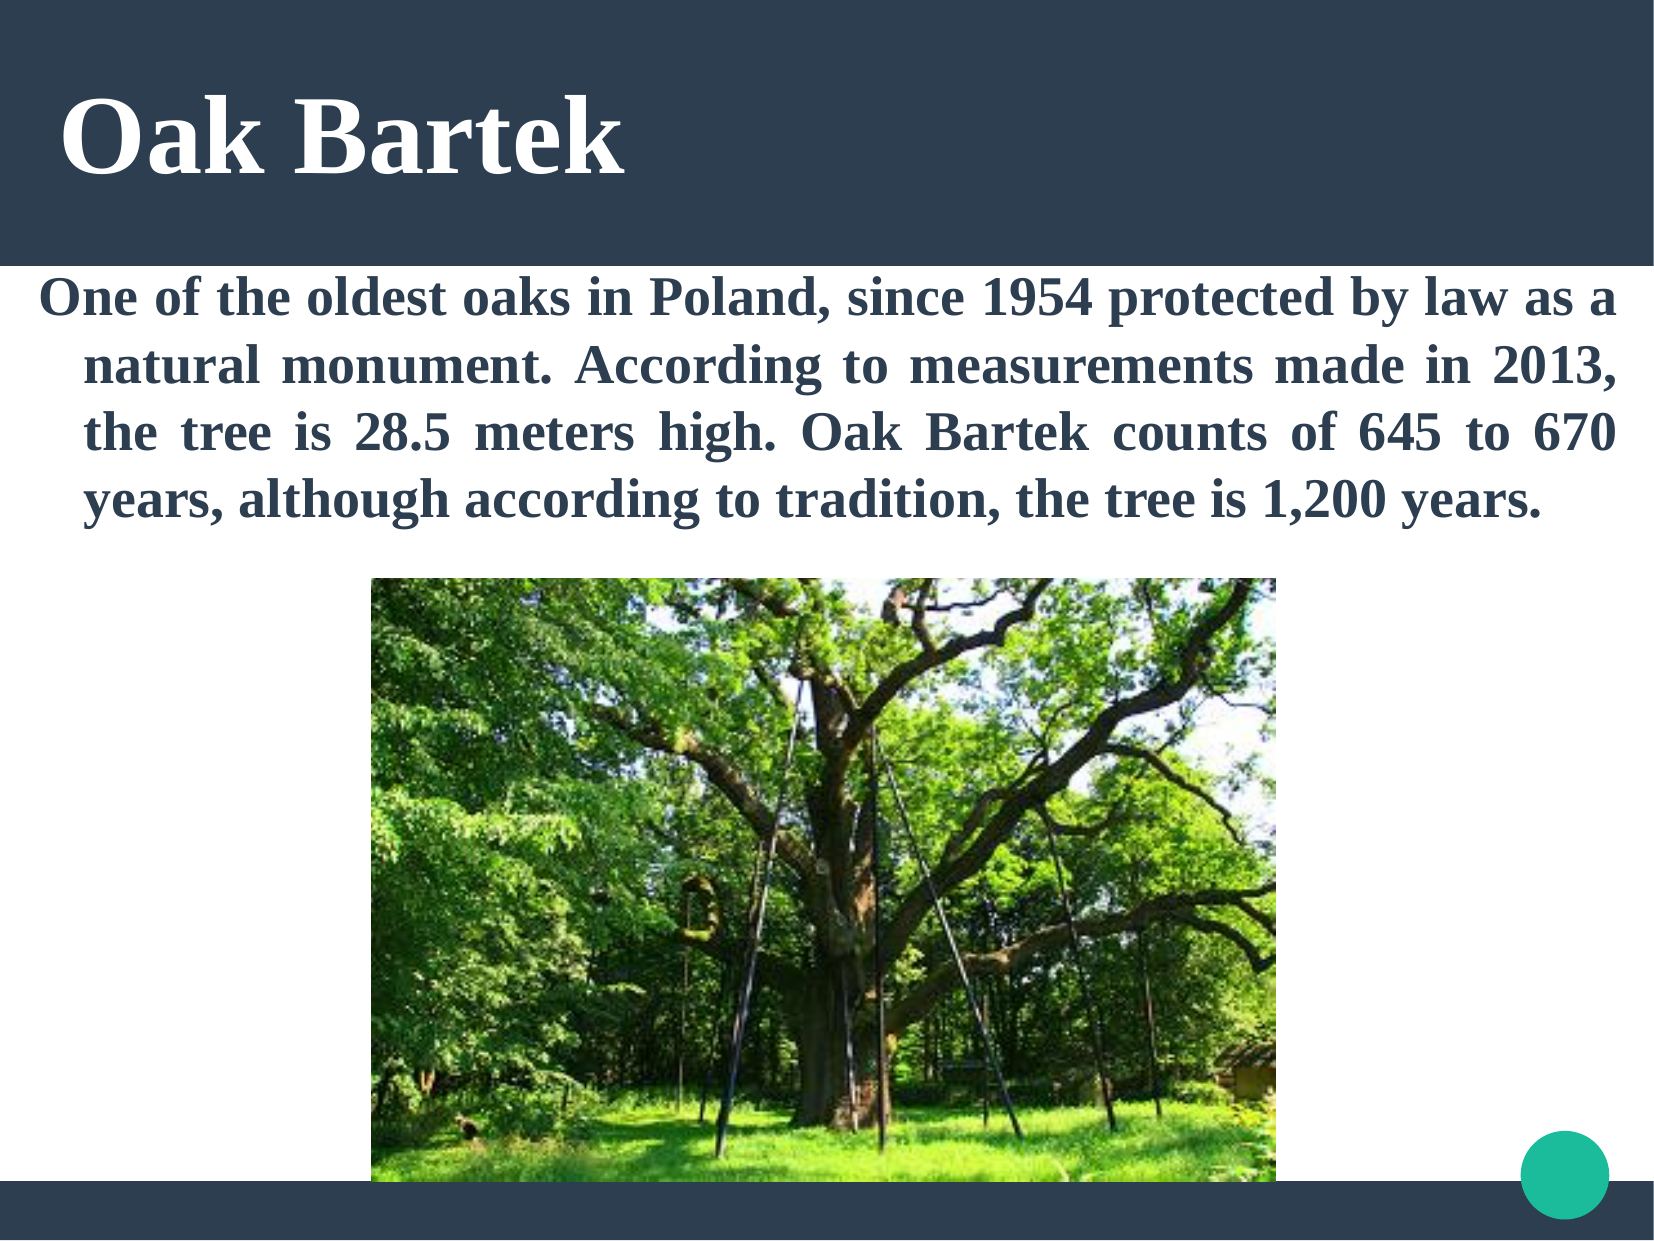

# Oak Bartek
One of the oldest oaks in Poland, since 1954 protected by law as a natural monument. According to measurements made in 2013, the tree is 28.5 meters high. Oak Bartek counts of 645 to 670 years, although according to tradition, the tree is 1,200 years.